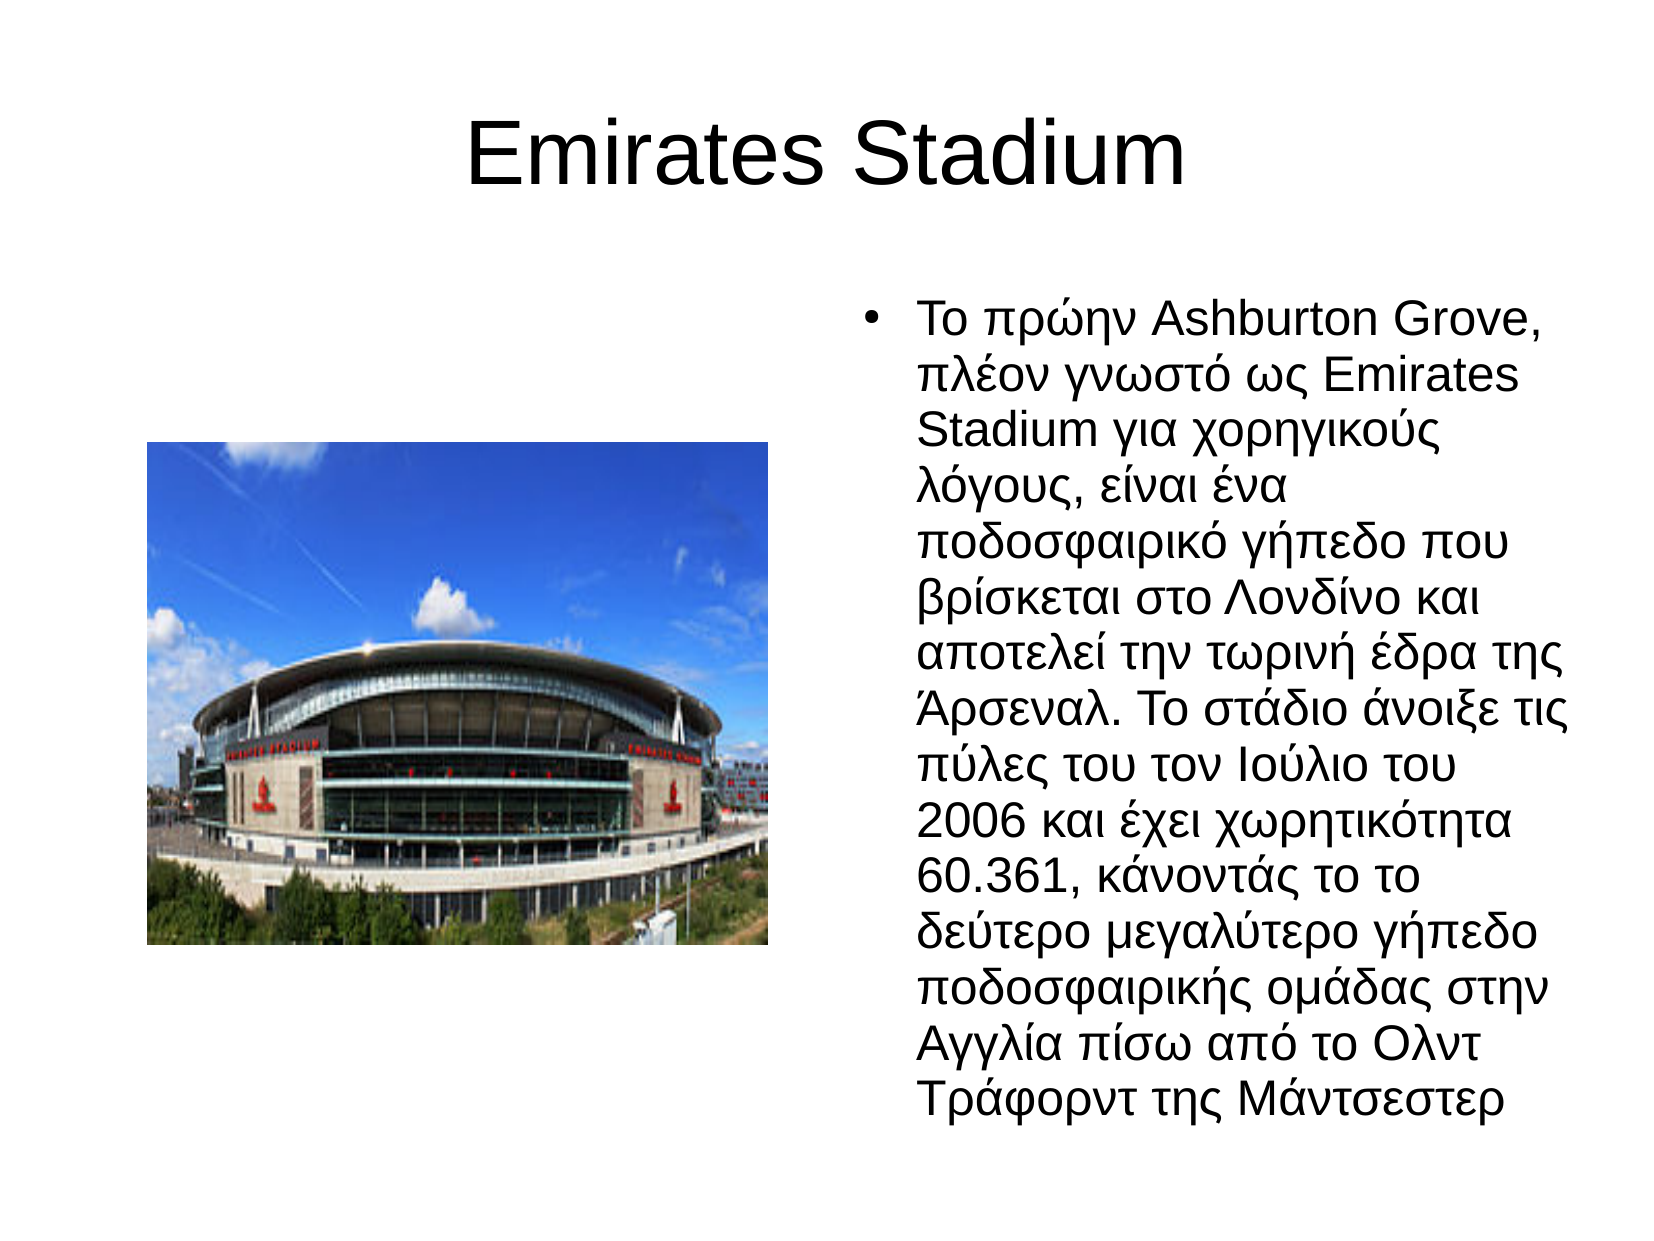

# Emirates Stadium
Το πρώην Ashburton Grove, πλέον γνωστό ως Emirates Stadium για χορηγικούς λόγους, είναι ένα ποδοσφαιρικό γήπεδο που βρίσκεται στο Λονδίνο και αποτελεί την τωρινή έδρα της Άρσεναλ. Το στάδιο άνοιξε τις πύλες του τον Ιούλιο του 2006 και έχει χωρητικότητα 60.361, κάνοντάς το το δεύτερο μεγαλύτερο γήπεδο ποδοσφαιρικής ομάδας στην Αγγλία πίσω από το Ολντ Τράφορντ της Μάντσεστερ